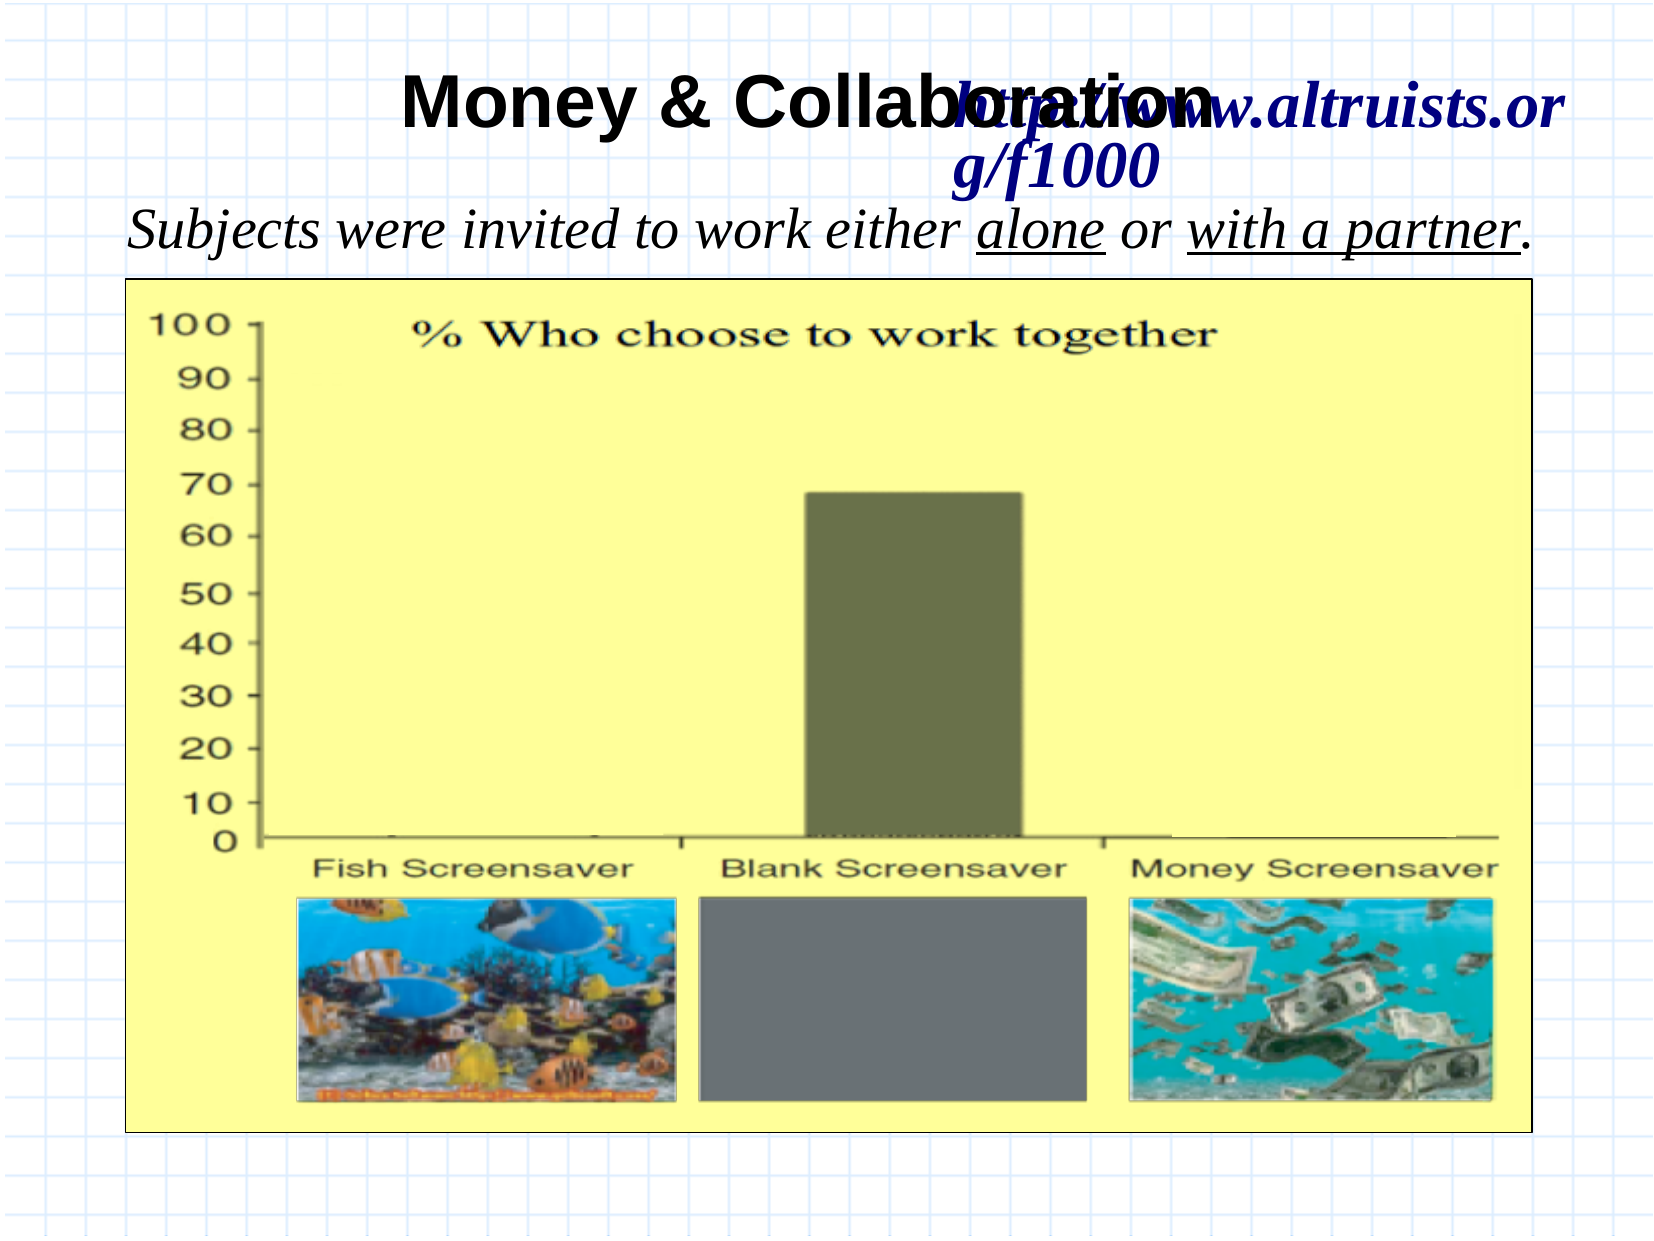

Money & Collaboration
http://www.altruists.org/f1000
Subjects were invited to work either alone or with a partner.